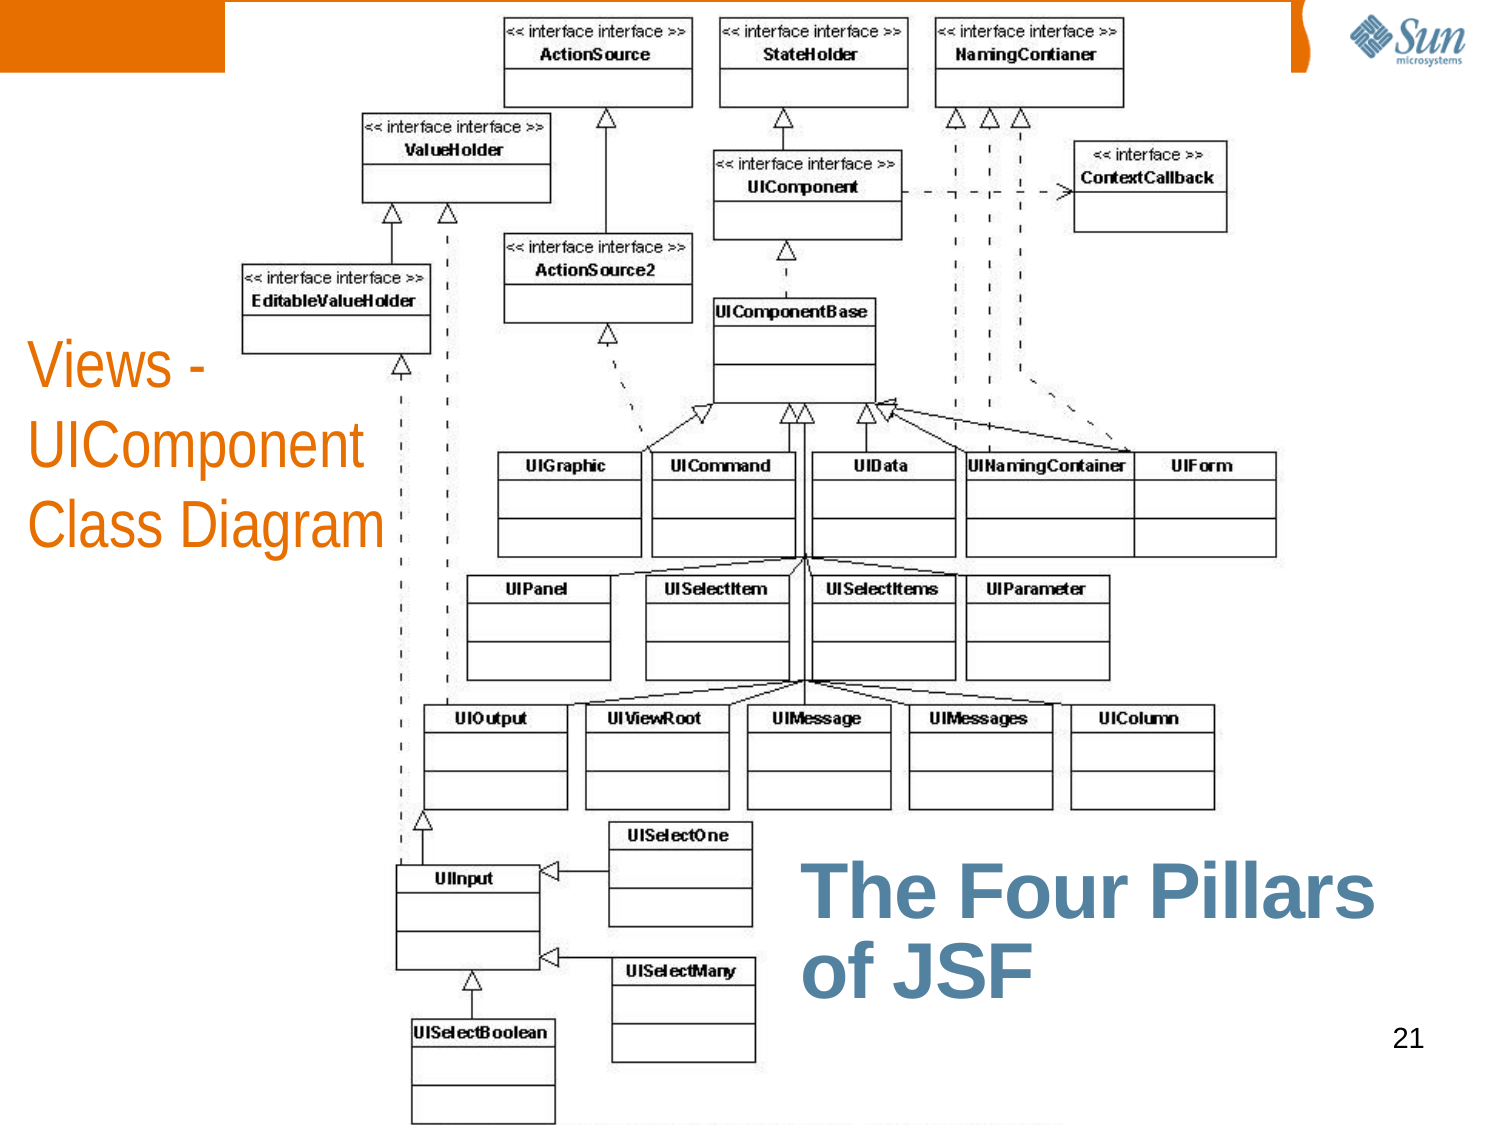

Views -
UIComponent
Class Diagram
# The Four Pillars of JSF
21